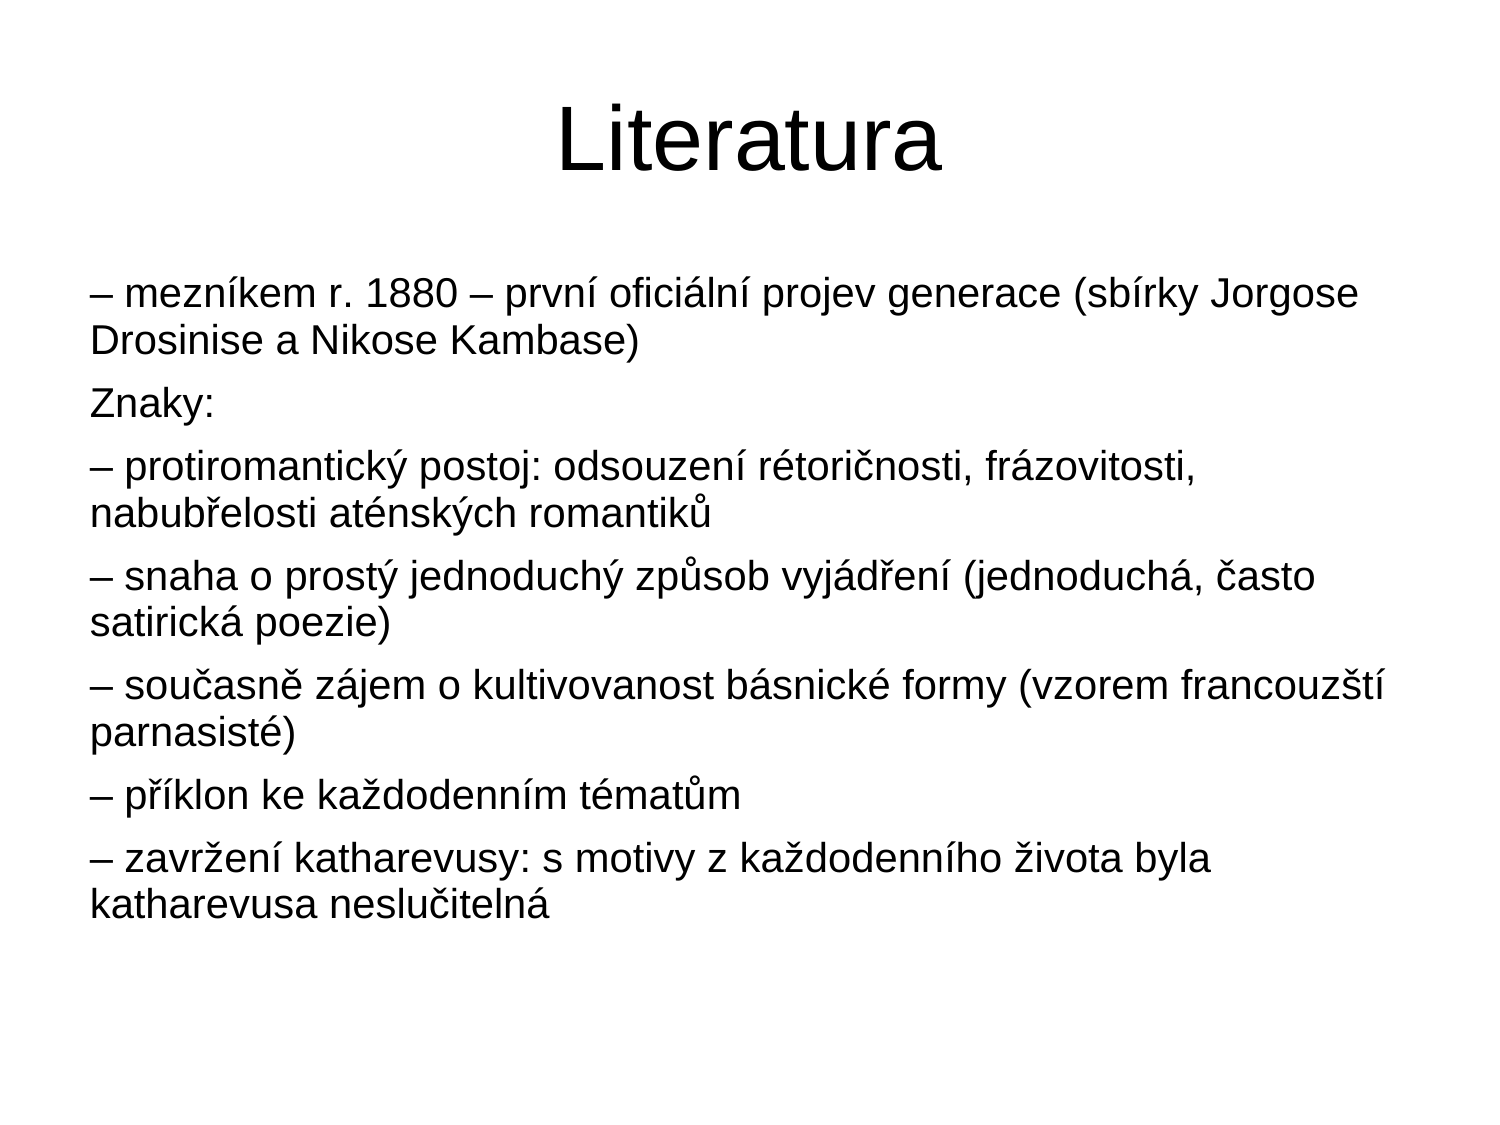

# Literatura
– mezníkem r. 1880 – první oficiální projev generace (sbírky Jorgose Drosinise a Nikose Kambase)
Znaky:
– protiromantický postoj: odsouzení rétoričnosti, frázovitosti, nabubřelosti aténských romantiků
– snaha o prostý jednoduchý způsob vyjádření (jednoduchá, často satirická poezie)
– současně zájem o kultivovanost básnické formy (vzorem francouzští parnasisté)
– příklon ke každodenním tématům
– zavržení katharevusy: s motivy z každodenního života byla katharevusa neslučitelná